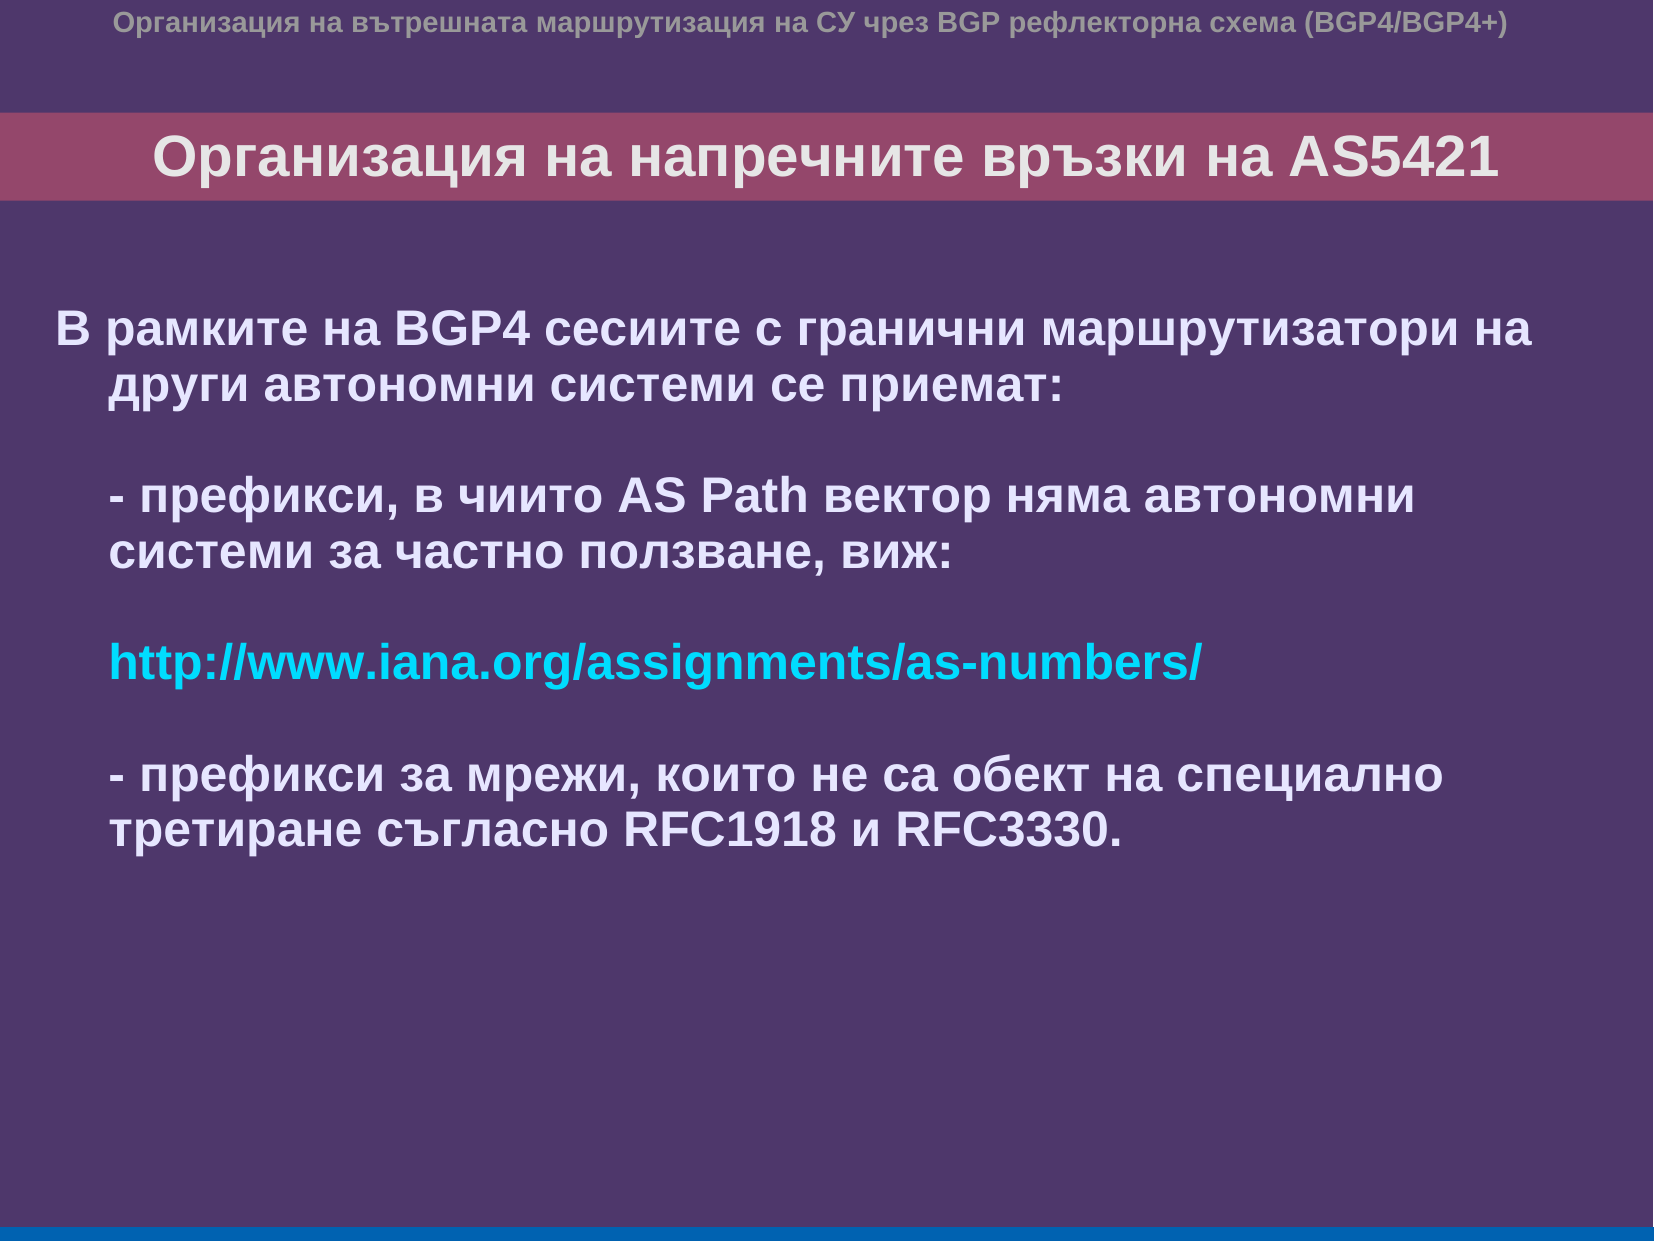

Организация на вътрешната маршрутизация на СУ чрез BGP рефлекторна схема (BGP4/BGP4+)
# Организация на напречните връзки на AS5421
В рамките на BGP4 сесиите с гранични маршрутизатори на други автономни системи се приемат:
- префикси, в чиито AS Path вектор няма автономни системи за частно ползване, виж:
http://www.iana.org/assignments/as-numbers/
- префикси за мрежи, които не са обект на специално третиране съгласно RFC1918 и RFC3330.